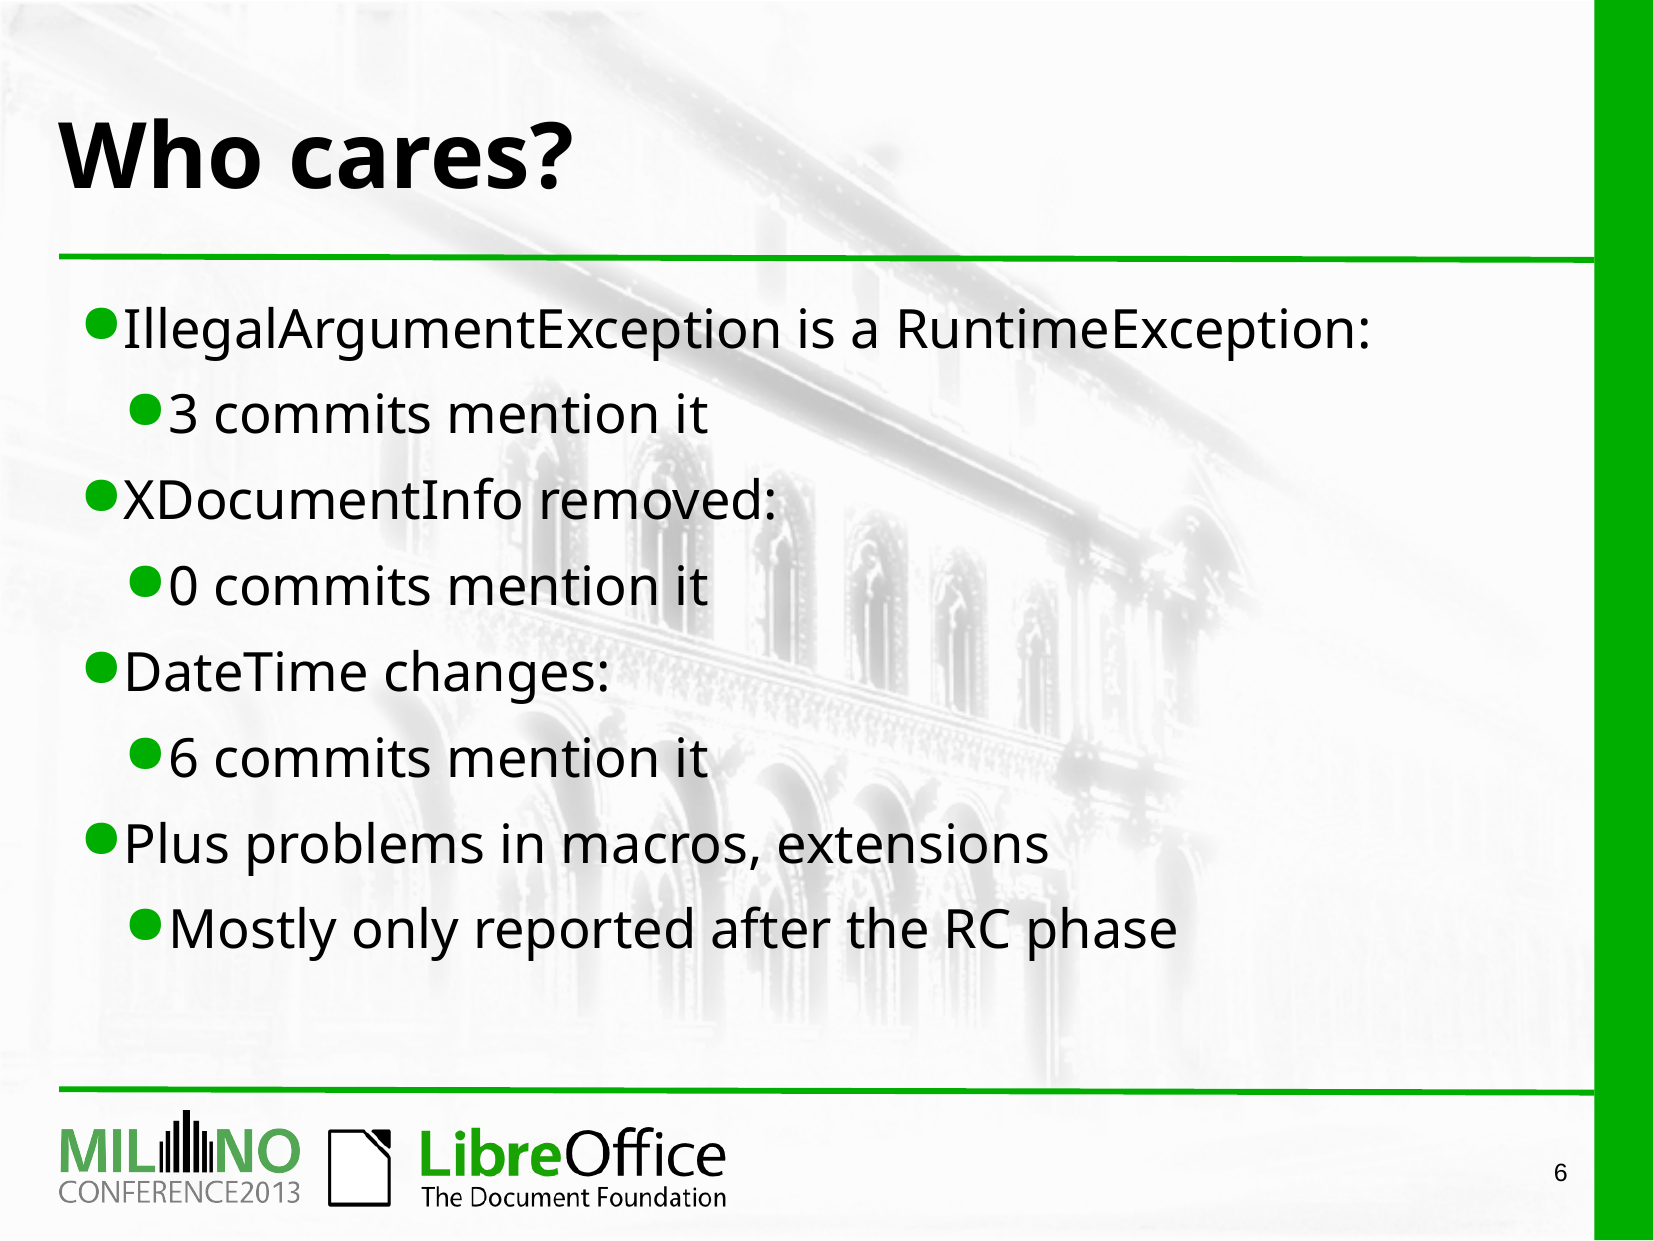

# Who cares?
IllegalArgumentException is a RuntimeException:
3 commits mention it
XDocumentInfo removed:
0 commits mention it
DateTime changes:
6 commits mention it
Plus problems in macros, extensions
Mostly only reported after the RC phase